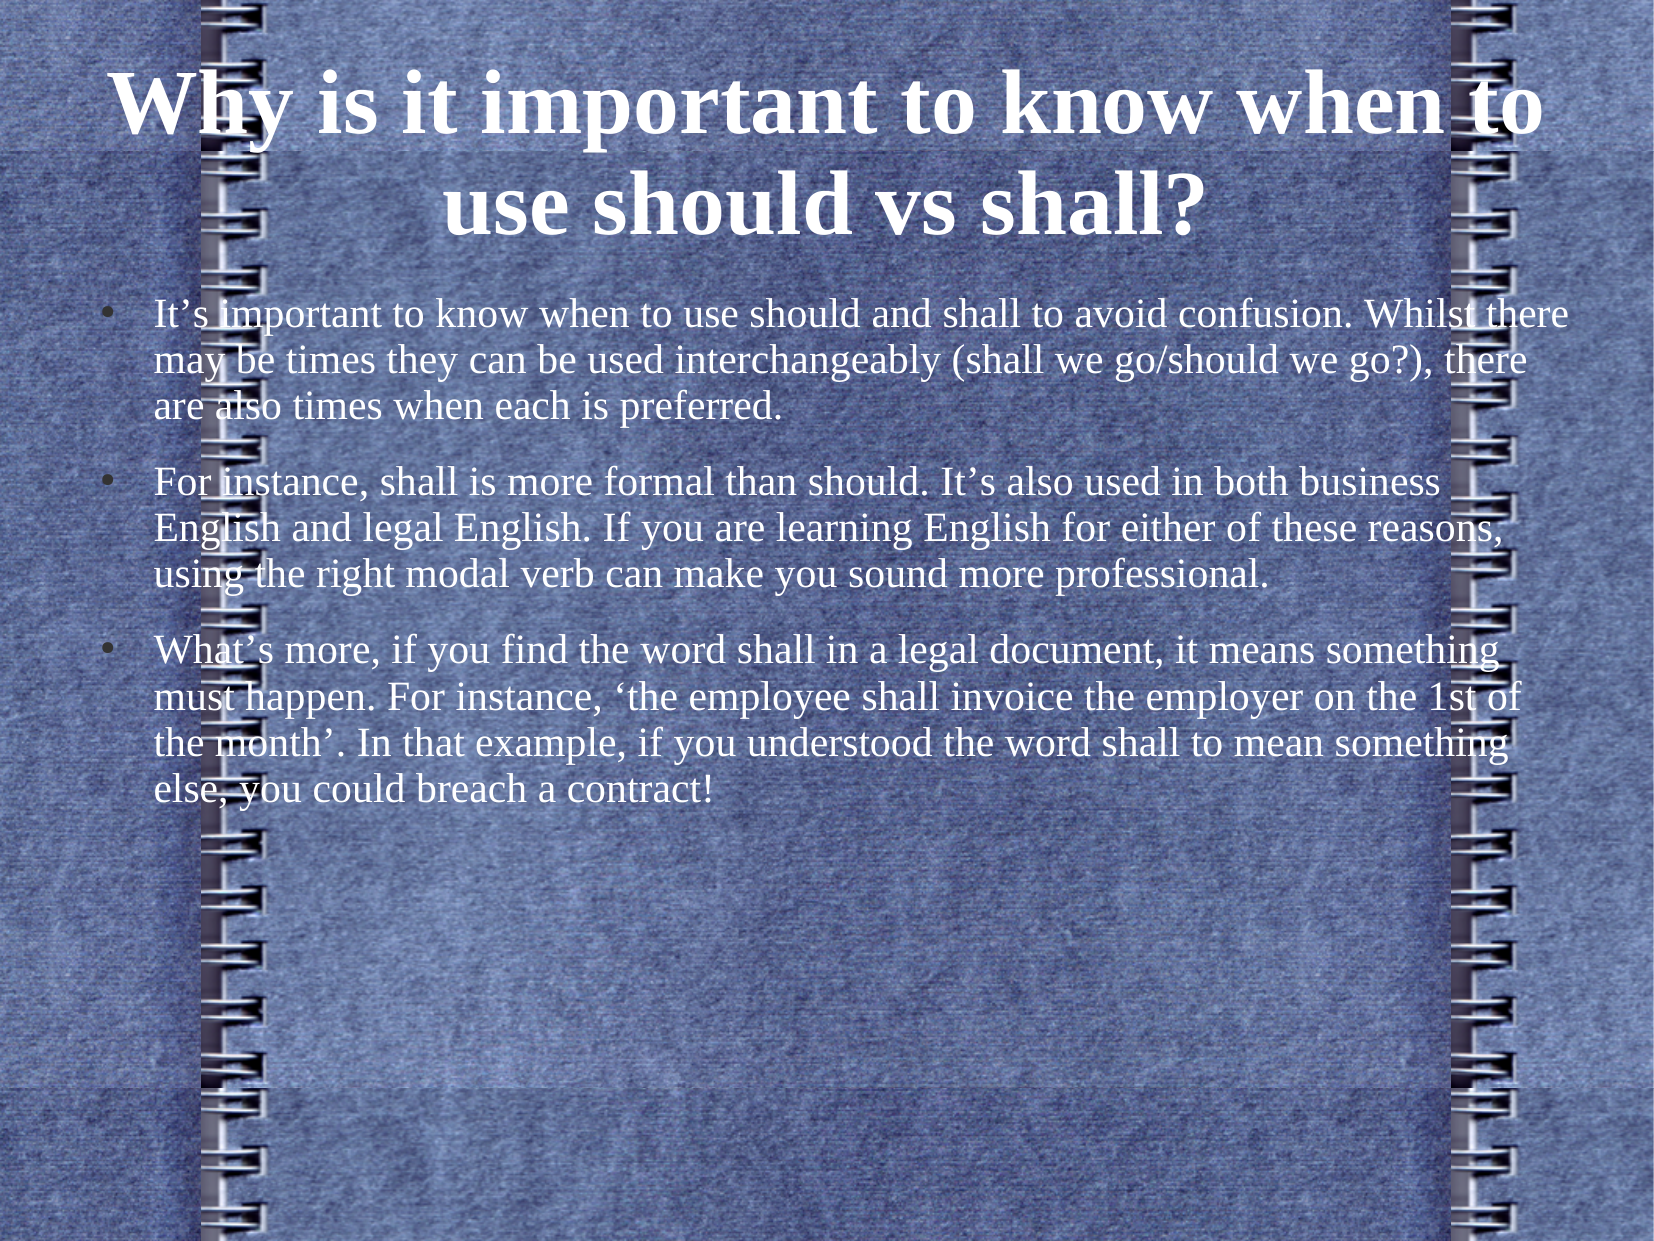

# Why is it important to know when to use should vs shall?
It’s important to know when to use should and shall to avoid confusion. Whilst there may be times they can be used interchangeably (shall we go/should we go?), there are also times when each is preferred.
For instance, shall is more formal than should. It’s also used in both business English and legal English. If you are learning English for either of these reasons, using the right modal verb can make you sound more professional.
What’s more, if you find the word shall in a legal document, it means something must happen. For instance, ‘the employee shall invoice the employer on the 1st of the month’. In that example, if you understood the word shall to mean something else, you could breach a contract!